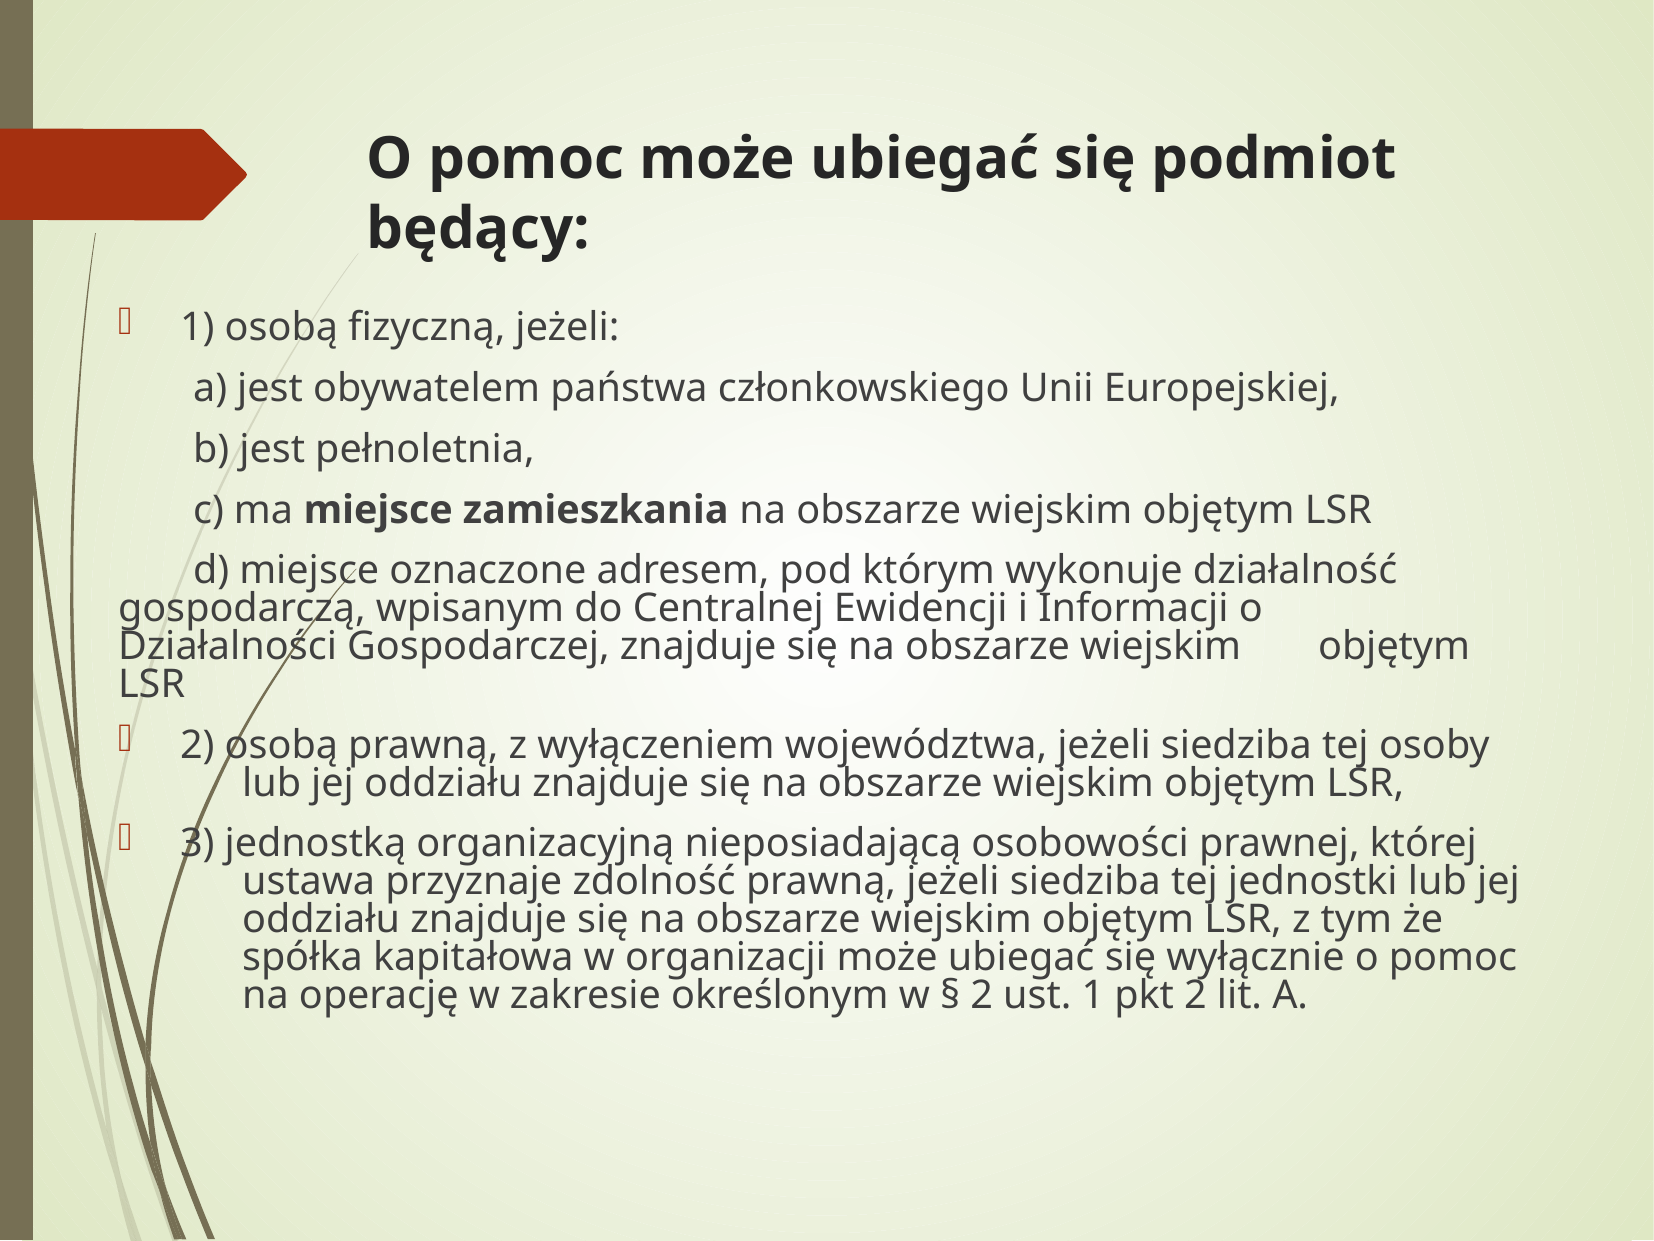

# O pomoc może ubiegać się podmiot będący:
1) osobą fizyczną, jeżeli:
	a) jest obywatelem państwa członkowskiego Unii Europejskiej,
	b) jest pełnoletnia,
	c) ma miejsce zamieszkania na obszarze wiejskim objętym LSR
	d) miejsce oznaczone adresem, pod którym wykonuje działalność 	gospodarczą, wpisanym do Centralnej Ewidencji i Informacji o 	Działalności Gospodarczej, znajduje się na obszarze wiejskim 	objętym LSR
2) osobą prawną, z wyłączeniem województwa, jeżeli siedziba tej osoby lub jej oddziału znajduje się na obszarze wiejskim objętym LSR,
3) jednostką organizacyjną nieposiadającą osobowości prawnej, której ustawa przyznaje zdolność prawną, jeżeli siedziba tej jednostki lub jej oddziału znajduje się na obszarze wiejskim objętym LSR, z tym że spółka kapitałowa w organizacji może ubiegać się wyłącznie o pomoc na operację w zakresie określonym w § 2 ust. 1 pkt 2 lit. A.